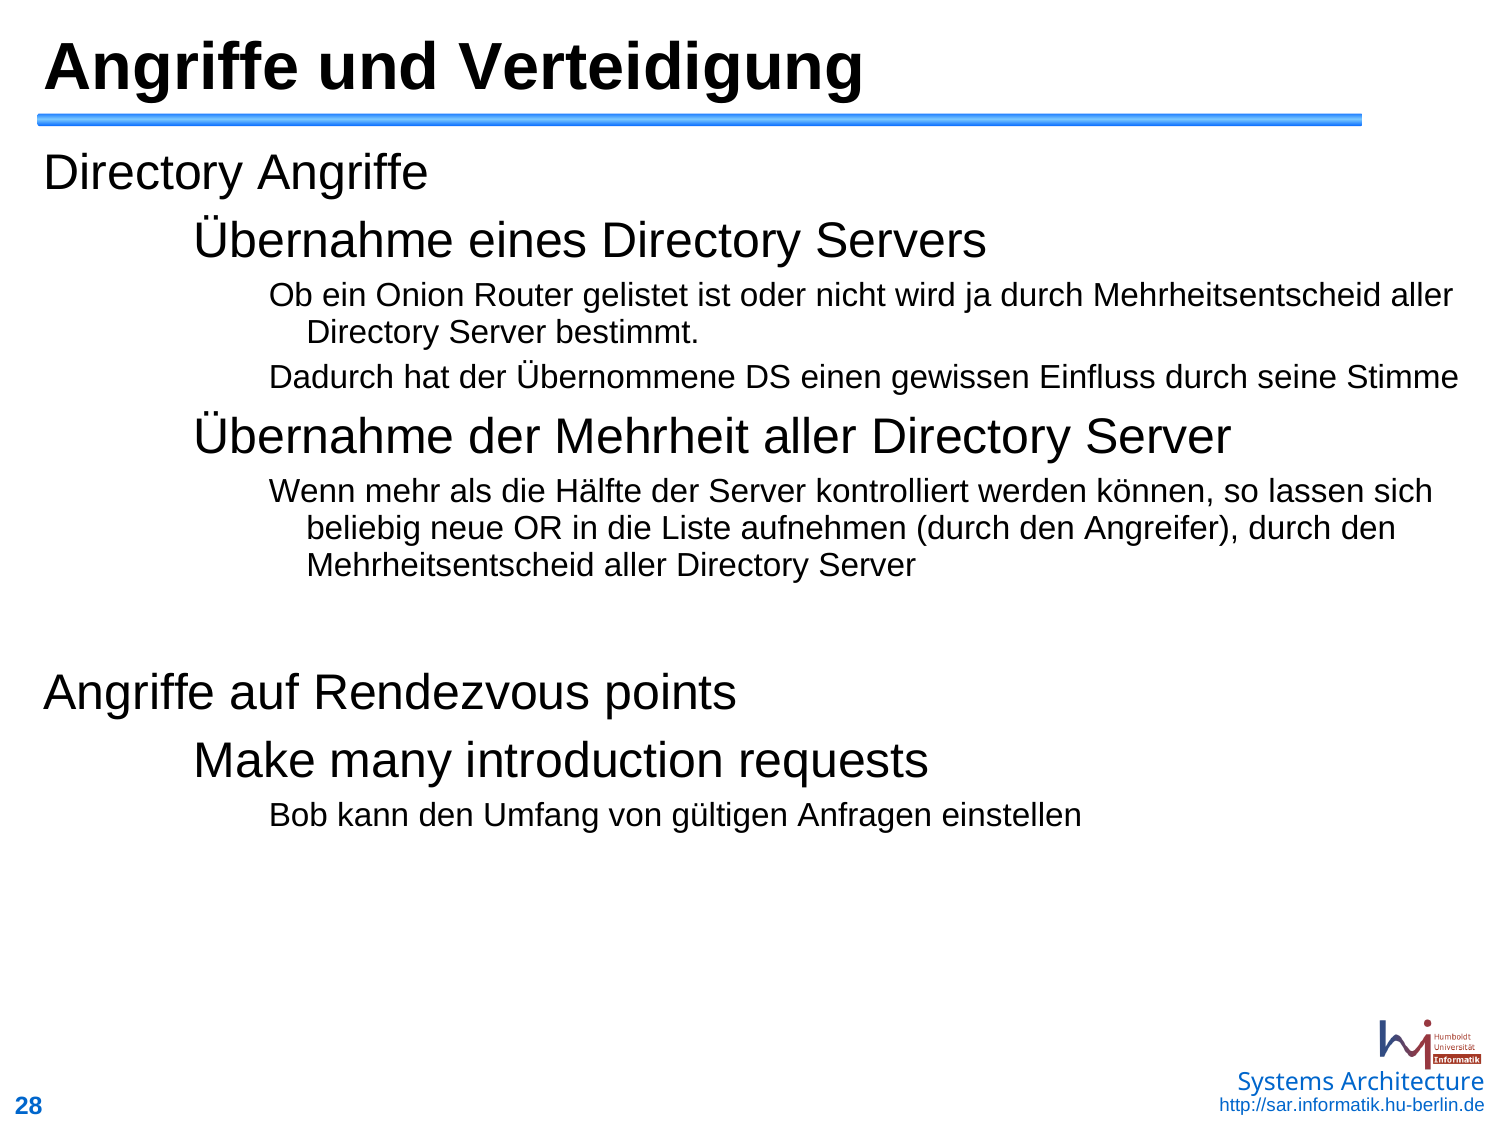

# Angriffe und Verteidigung
Directory Angriffe
Übernahme eines Directory Servers
Ob ein Onion Router gelistet ist oder nicht wird ja durch Mehrheitsentscheid aller Directory Server bestimmt.
Dadurch hat der Übernommene DS einen gewissen Einfluss durch seine Stimme
Übernahme der Mehrheit aller Directory Server
Wenn mehr als die Hälfte der Server kontrolliert werden können, so lassen sich beliebig neue OR in die Liste aufnehmen (durch den Angreifer), durch den Mehrheitsentscheid aller Directory Server
Angriffe auf Rendezvous points
Make many introduction requests
Bob kann den Umfang von gültigen Anfragen einstellen